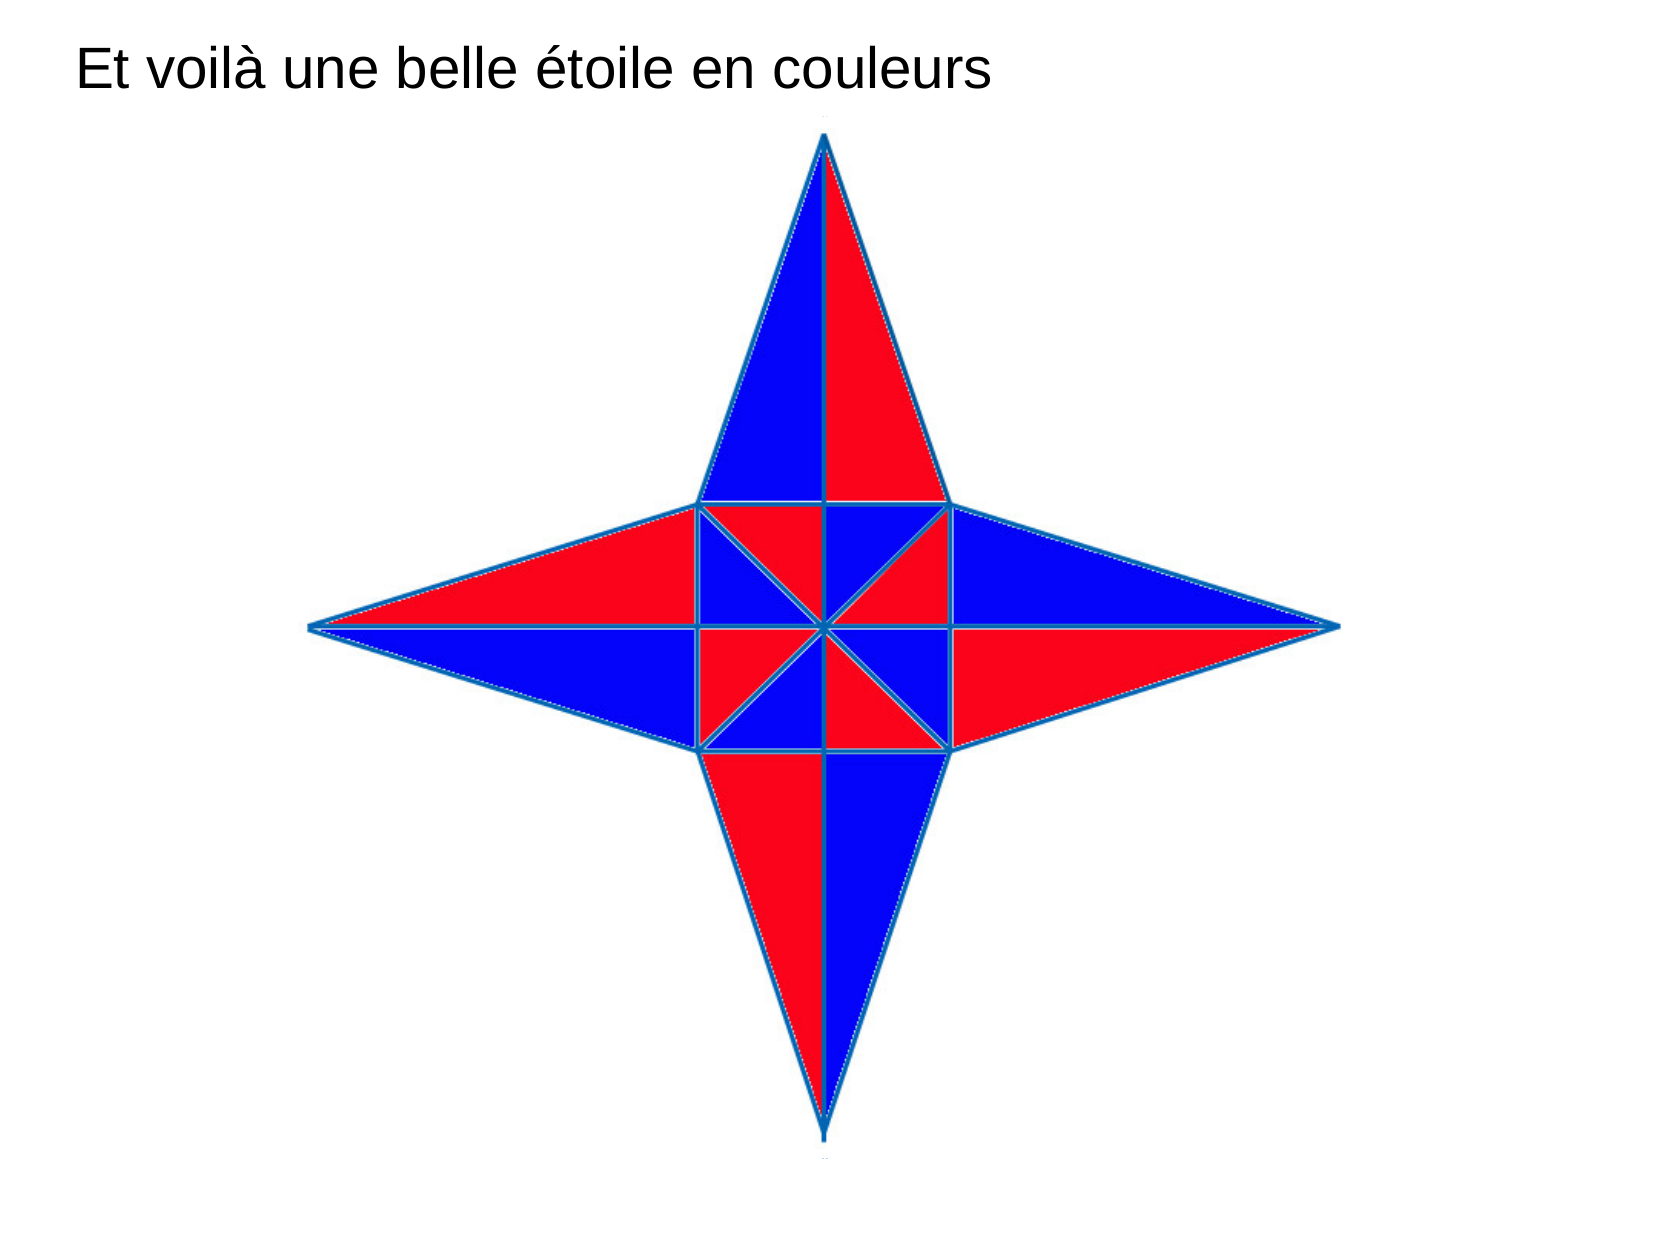

# Et voilà une belle étoile en couleurs